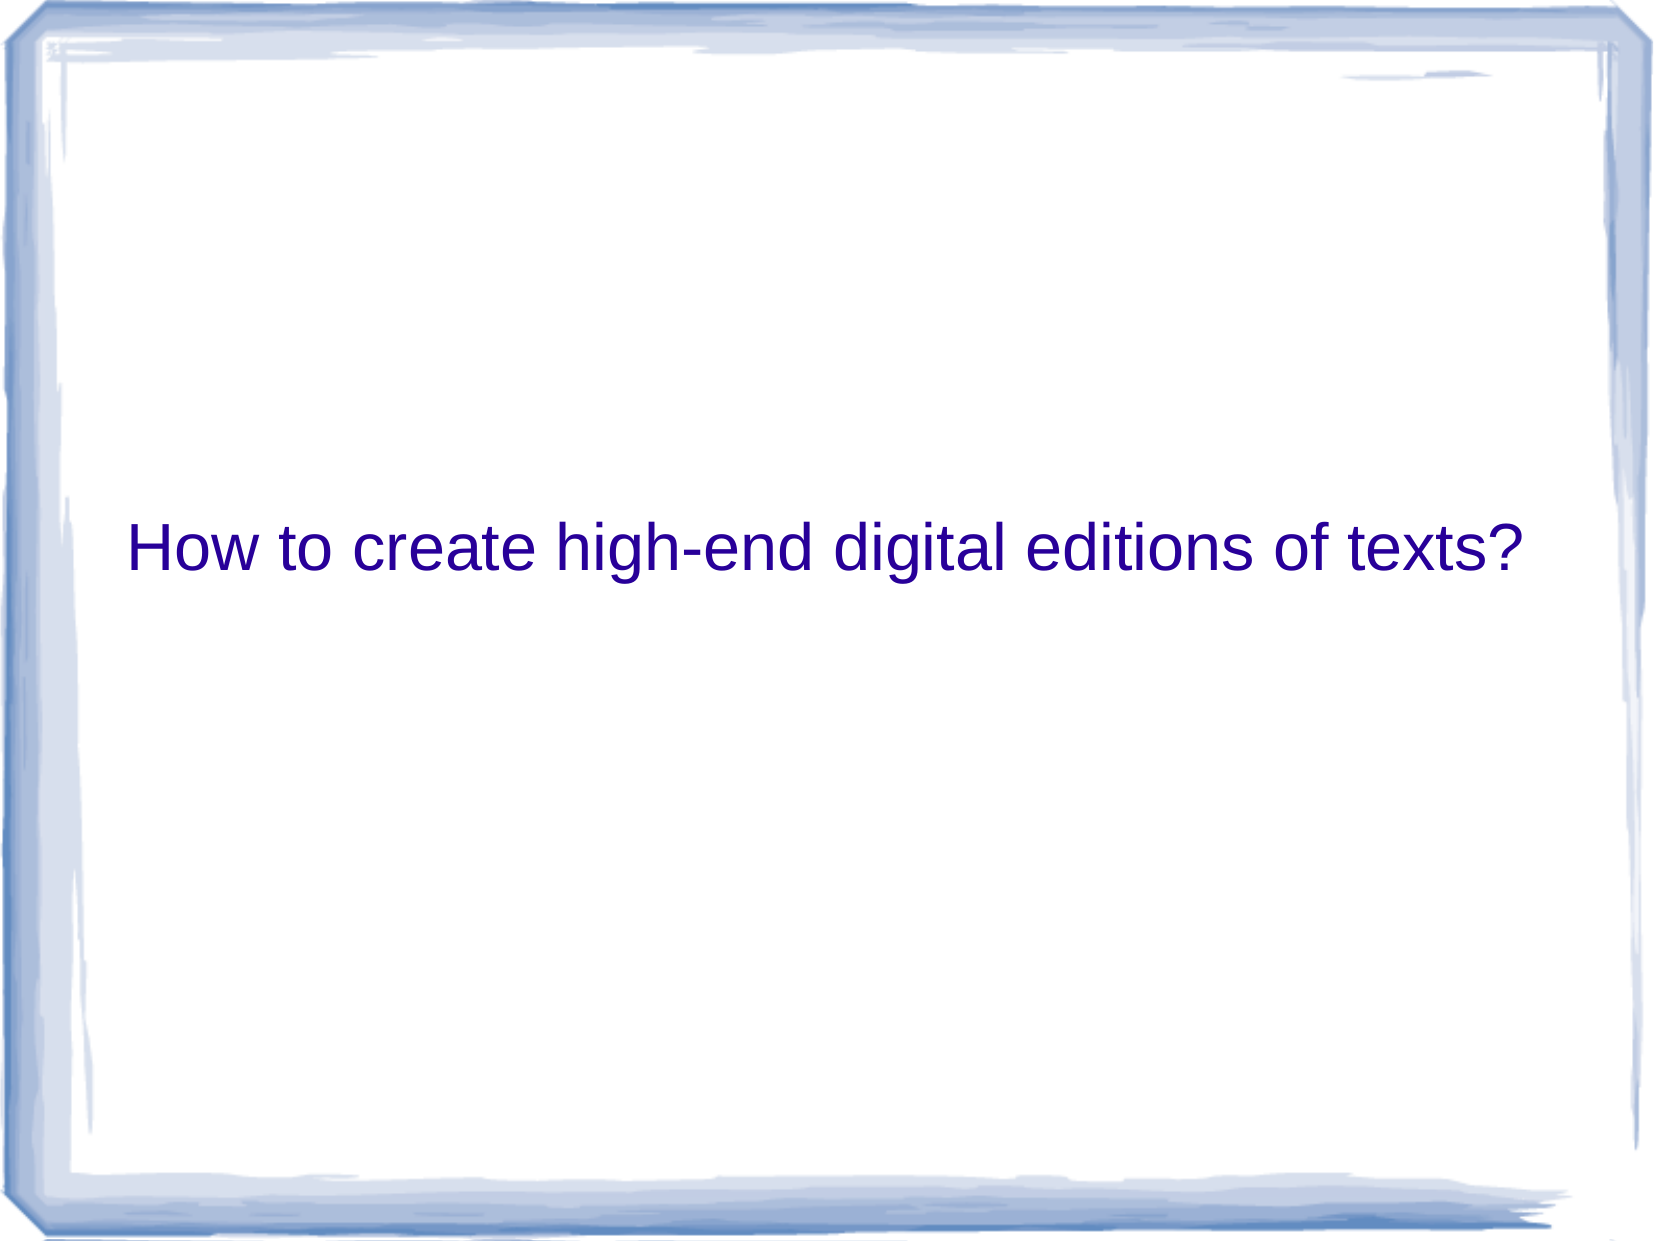

# How to create high-end digital editions of texts?